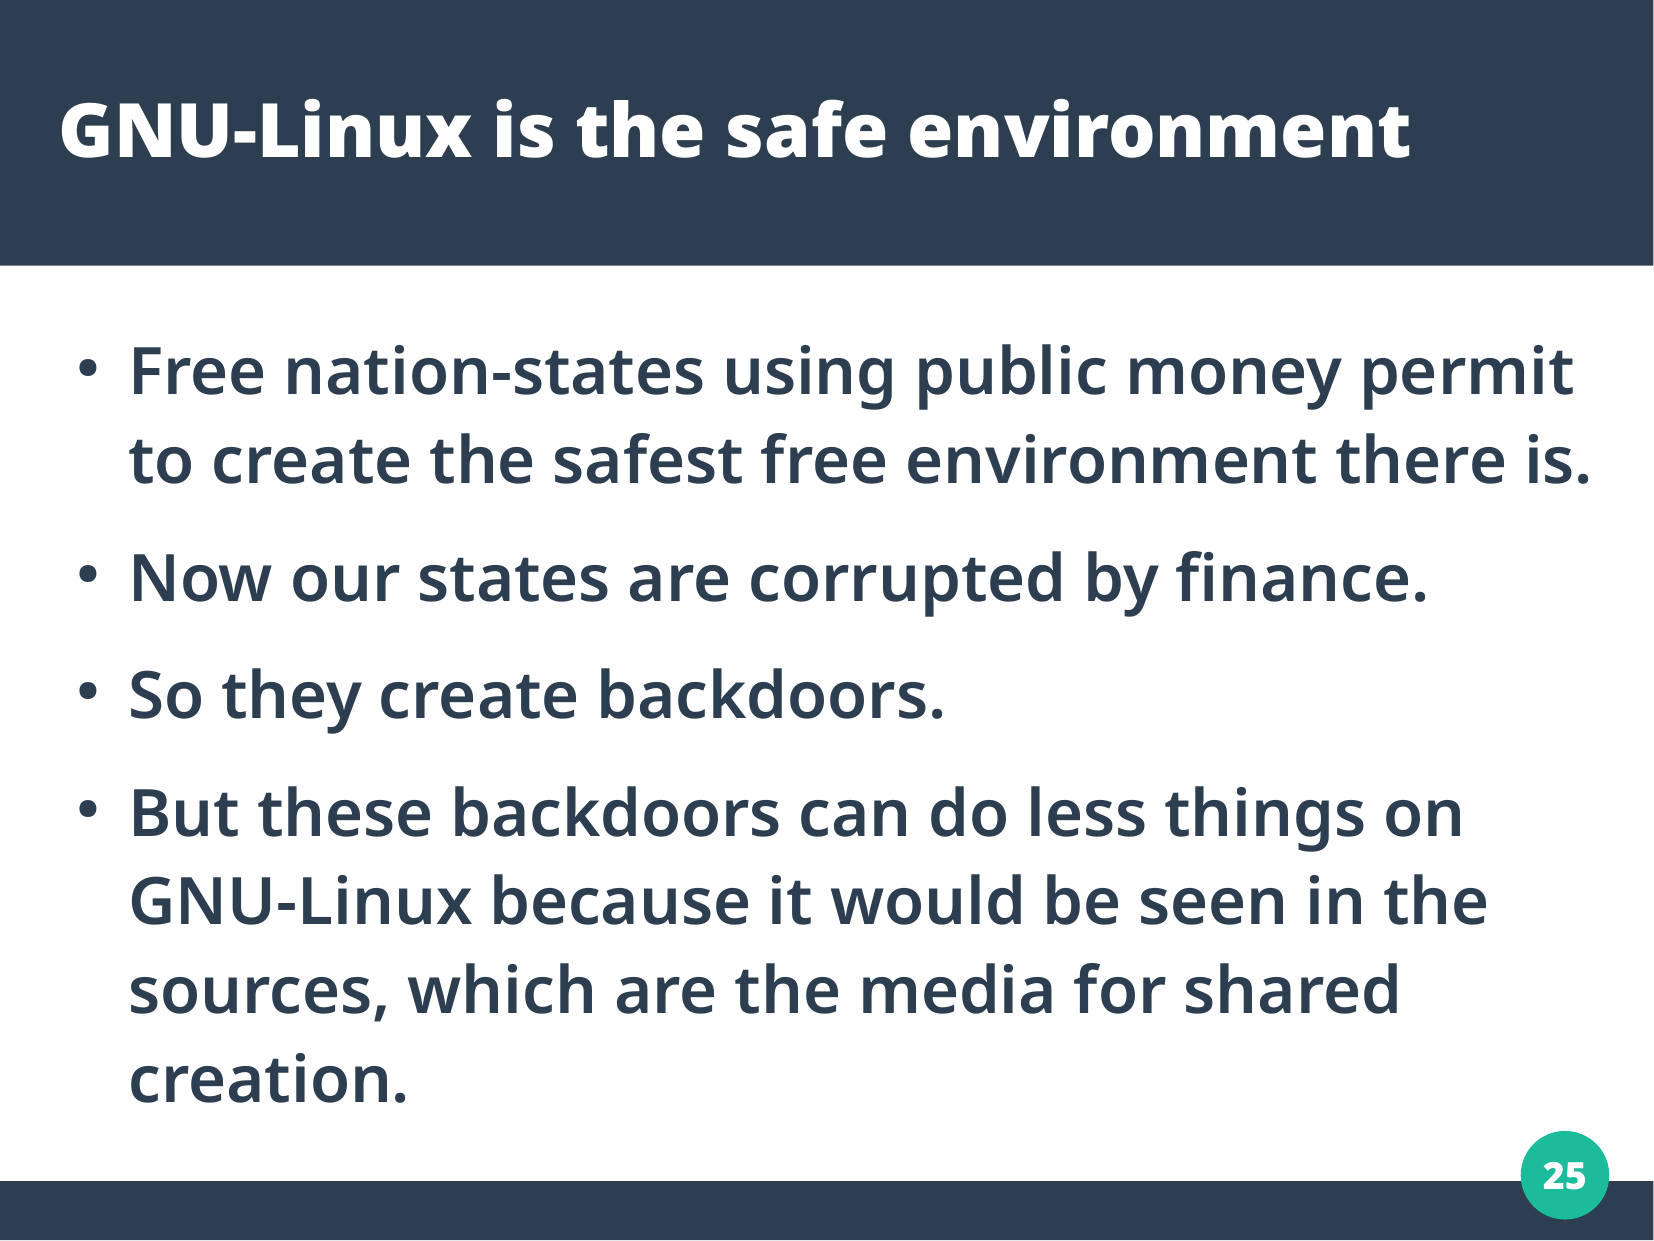

# GNU-Linux is the safe environment
Free nation-states using public money permit to create the safest free environment there is.
Now our states are corrupted by finance.
So they create backdoors.
But these backdoors can do less things on GNU-Linux because it would be seen in the sources, which are the media for shared creation.
25